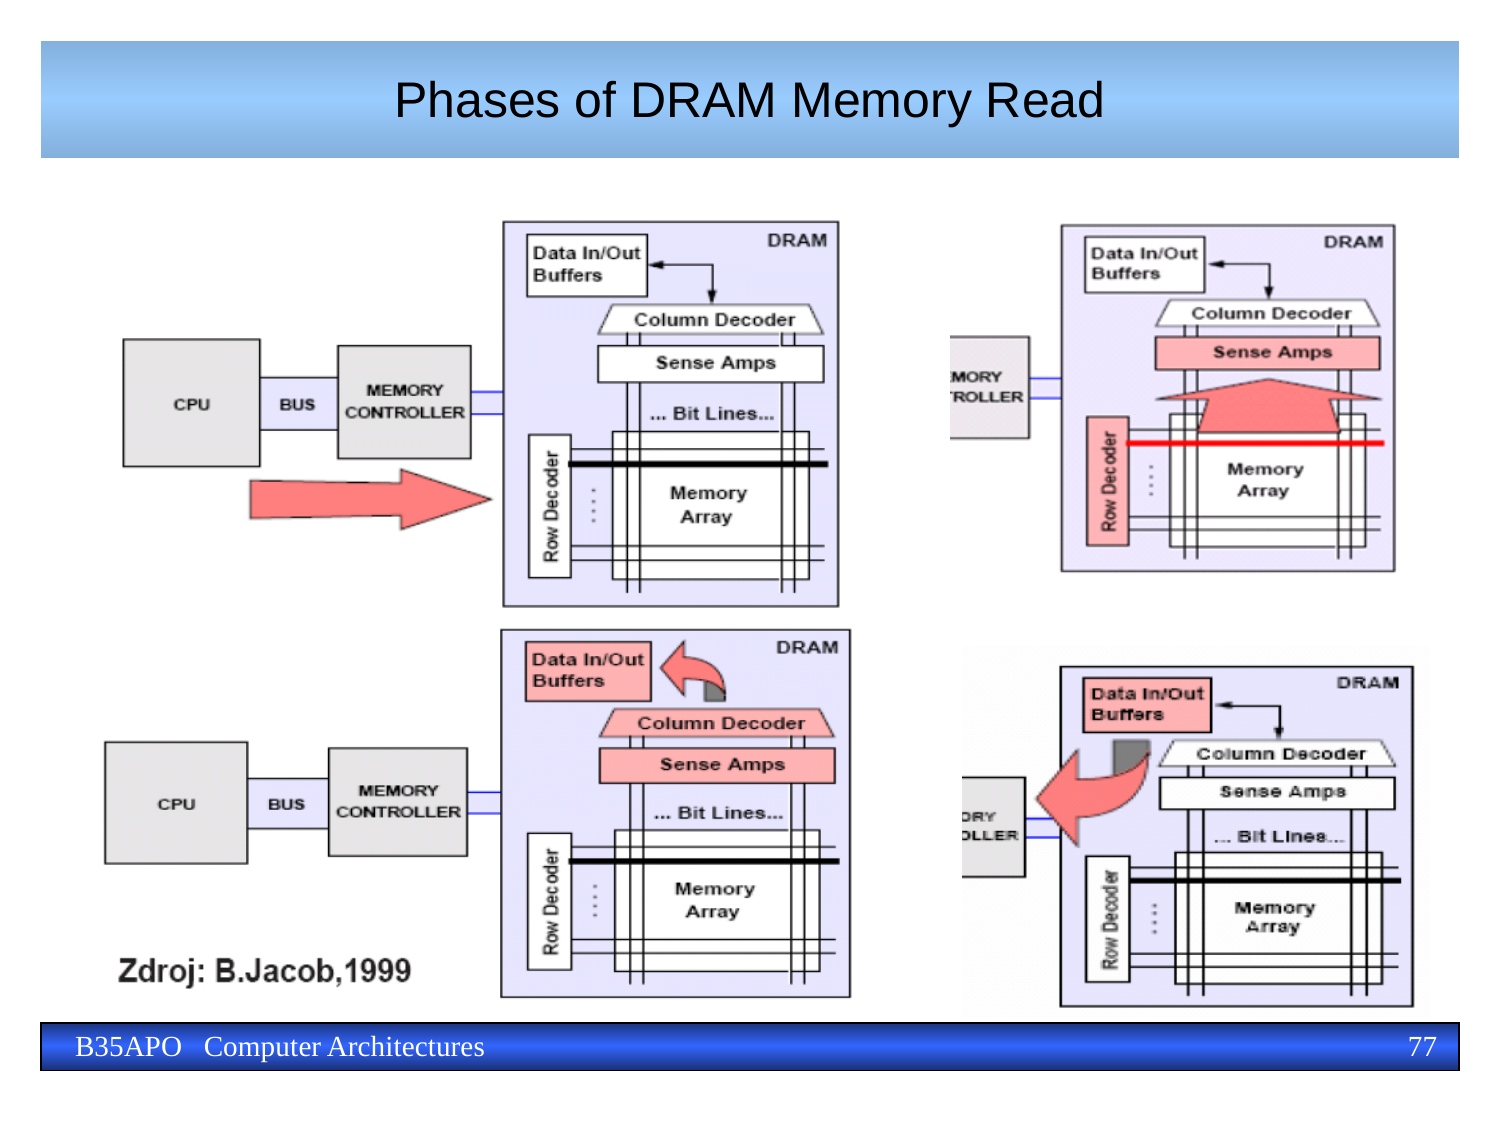

# Phases of DRAM Memory Read
B35APO Computer Architectures
77